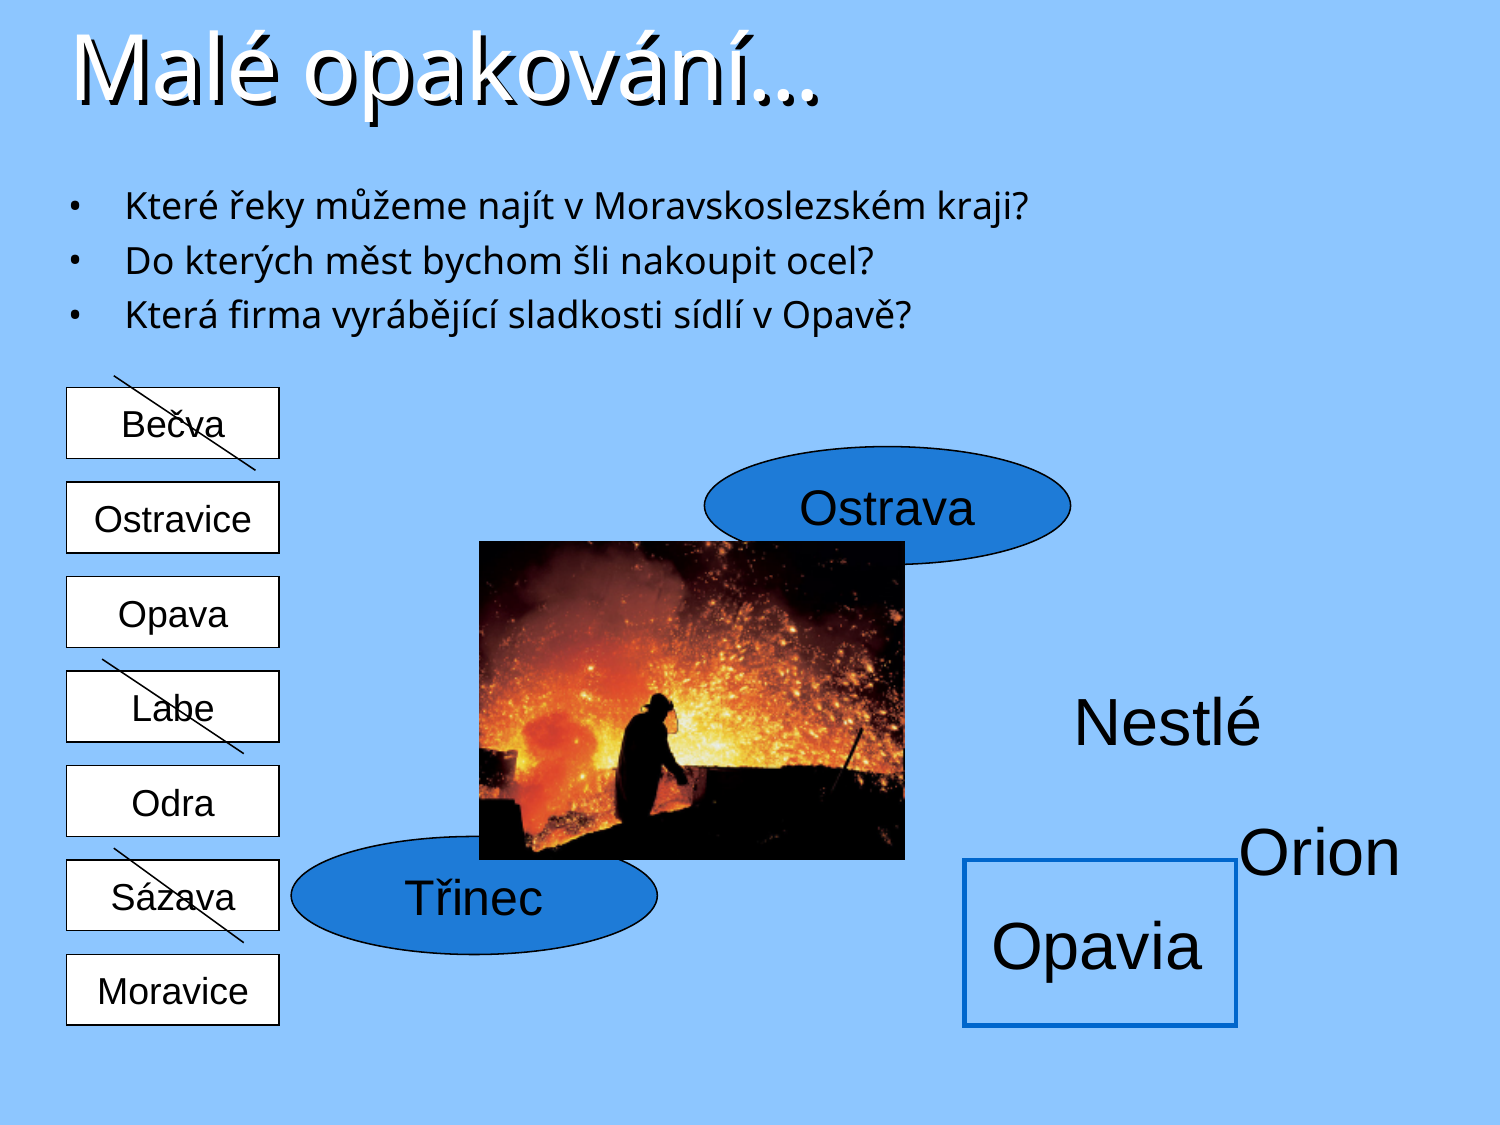

# Malé opakování…
Které řeky můžeme najít v Moravskoslezském kraji?
Do kterých měst bychom šli nakoupit ocel?
Která firma vyrábějící sladkosti sídlí v Opavě?
Bečva
Ostrava
Ostravice
Opava
Labe
Nestlé
Odra
Orion
Třinec
Sázava
Opavia
Moravice